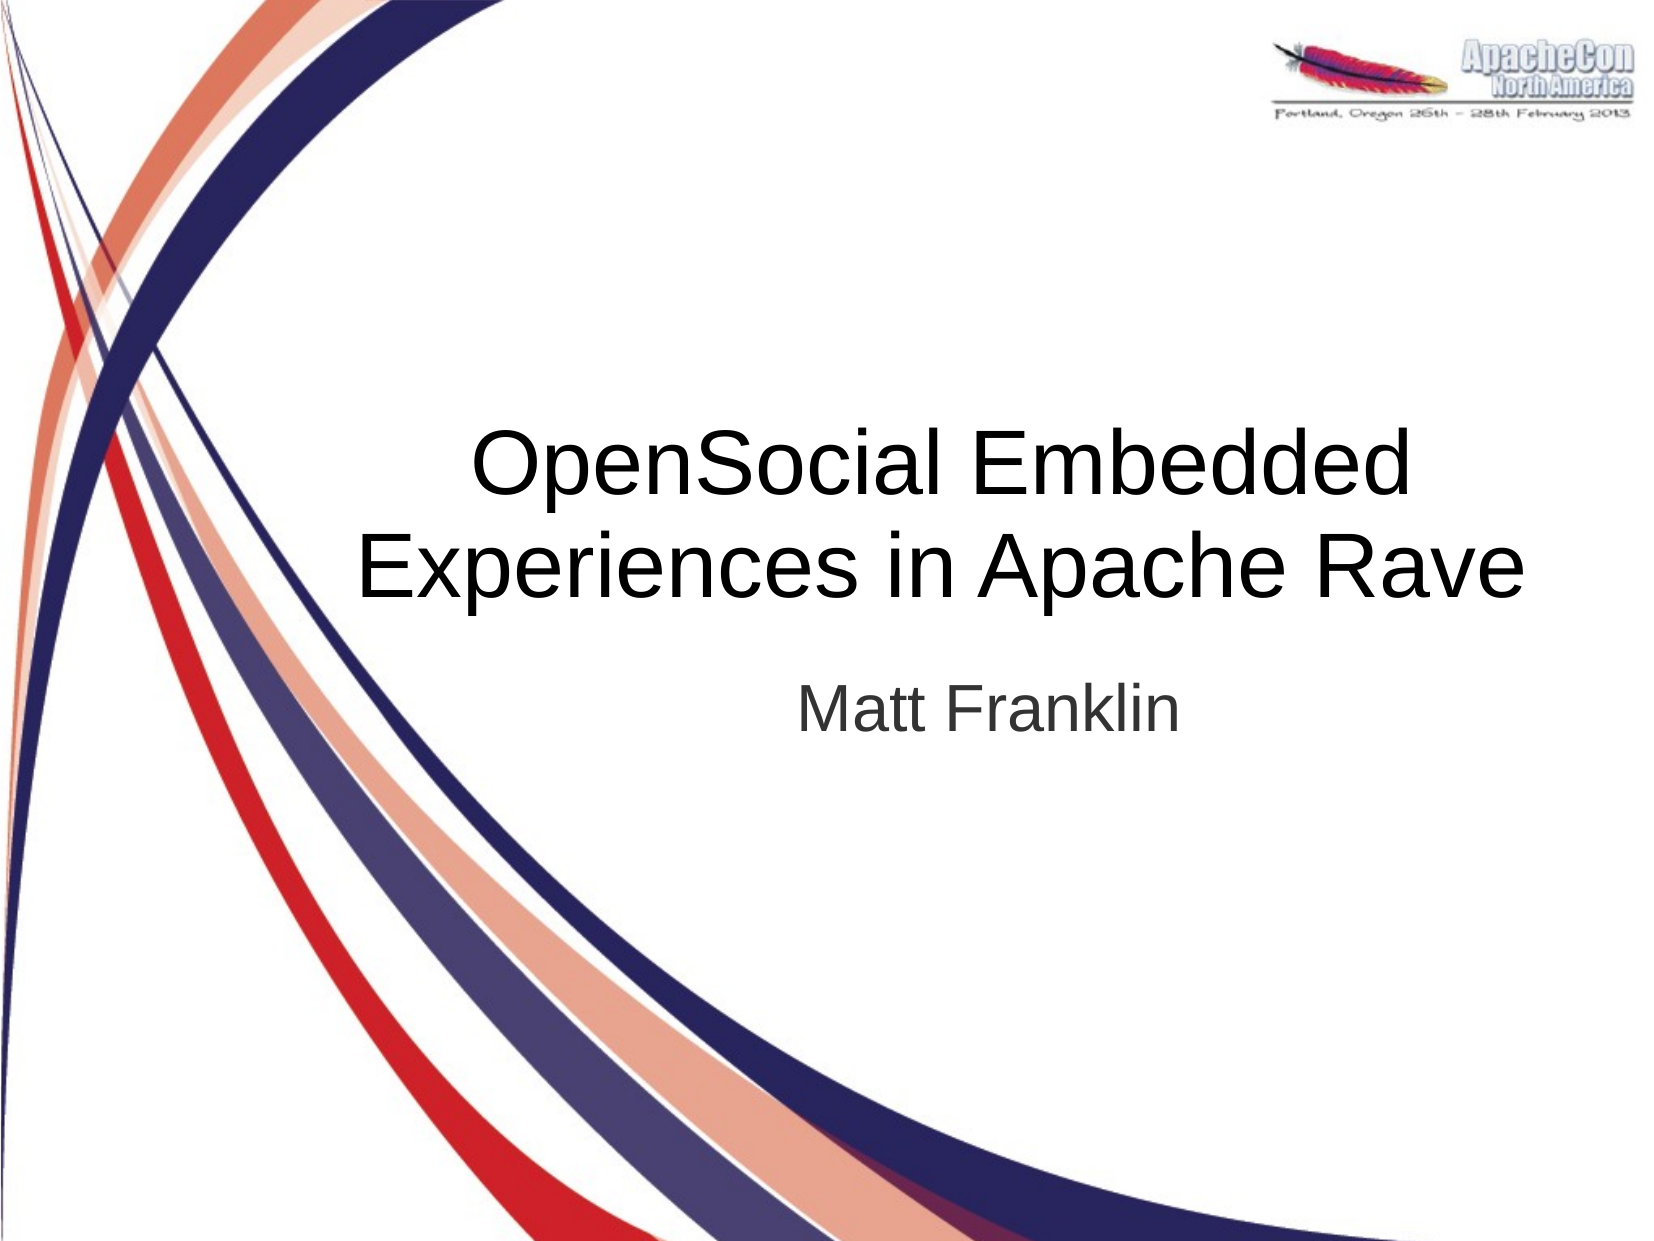

# OpenSocial Embedded Experiences in Apache Rave
Matt Franklin